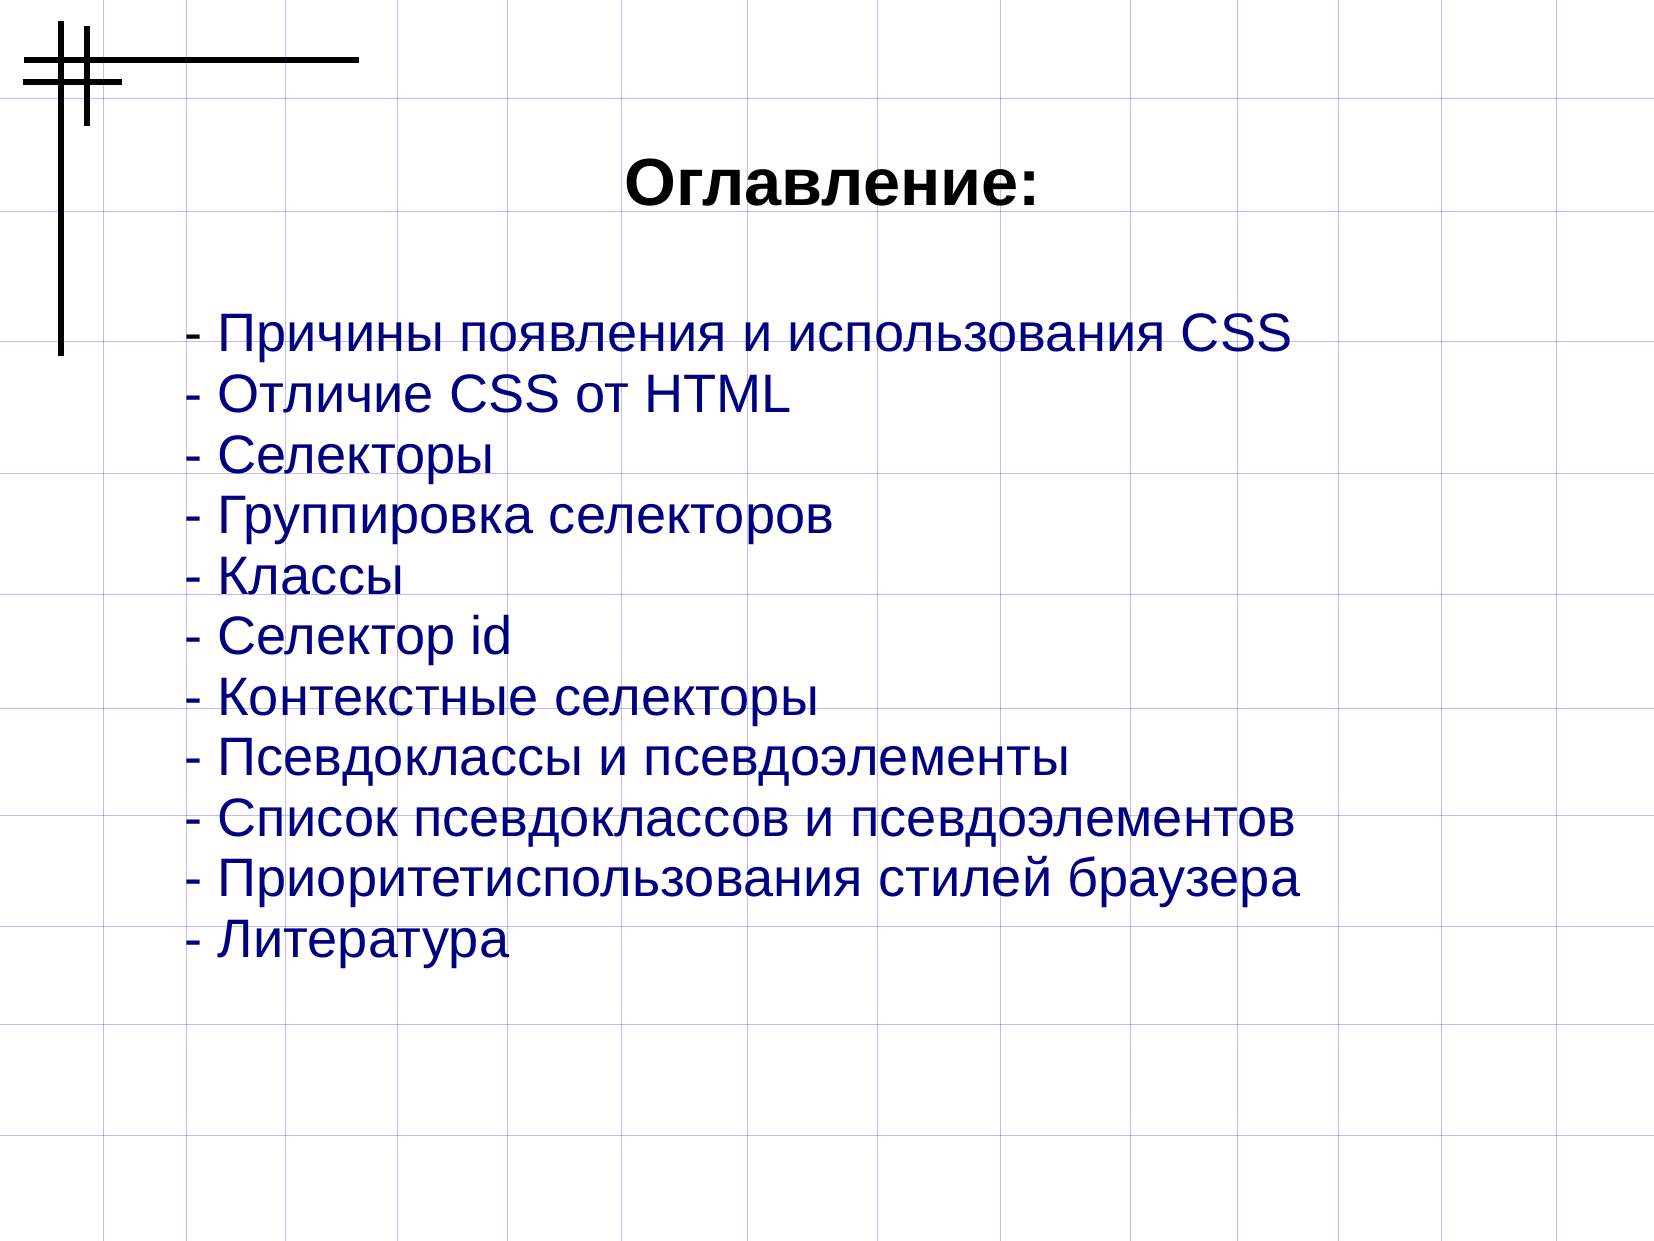

Оглавление:
- Причины появления и использования CSS
- Отличие CSS от HTML
- Селекторы
- Группировка селекторов
- Классы
- Селектор id
- Контекстные селекторы
- Псевдоклассы и псевдоэлементы
- Список псевдоклассов и псевдоэлементов
- Приоритетиспользования стилей браузера
- Литература